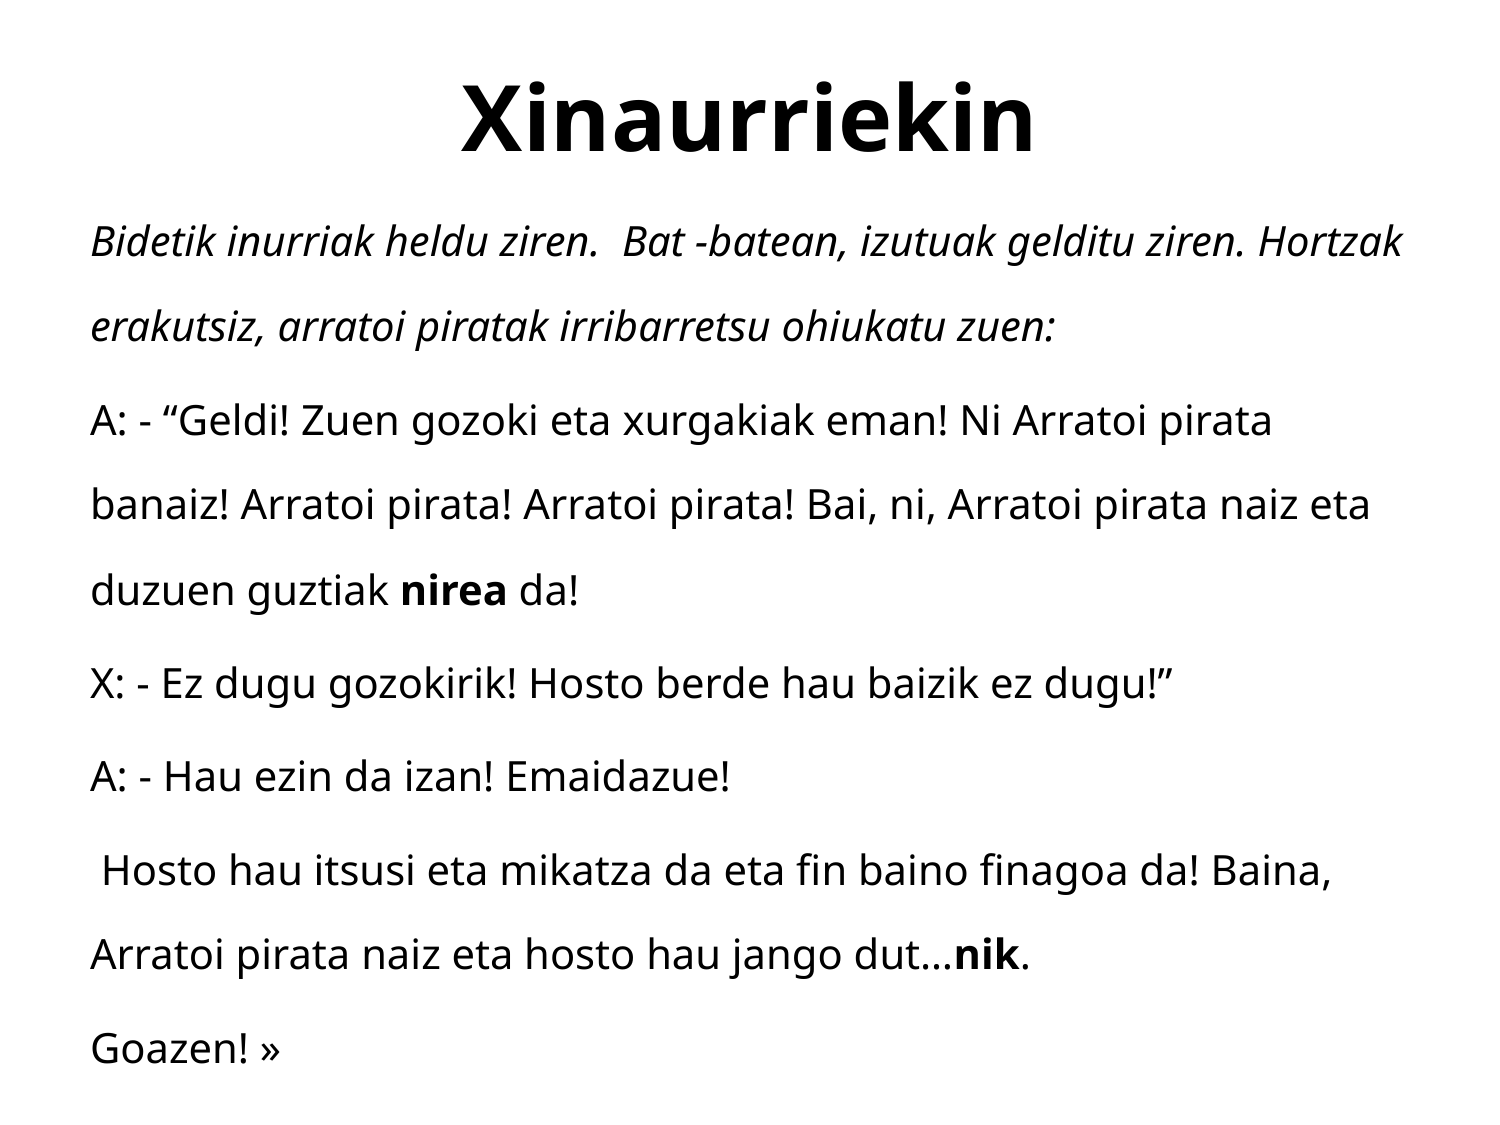

# Xinaurriekin
Bidetik inurriak heldu ziren. Bat -batean, izutuak gelditu ziren. Hortzak erakutsiz, arratoi piratak irribarretsu ohiukatu zuen:
A: - “Geldi! Zuen gozoki eta xurgakiak eman! Ni Arratoi pirata banaiz! Arratoi pirata! Arratoi pirata! Bai, ni, Arratoi pirata naiz eta duzuen guztiak nirea da!
X: - Ez dugu gozokirik! Hosto berde hau baizik ez dugu!”
A: - Hau ezin da izan! Emaidazue!
 Hosto hau itsusi eta mikatza da eta fin baino finagoa da! Baina, Arratoi pirata naiz eta hosto hau jango dut…nik.
Goazen! »